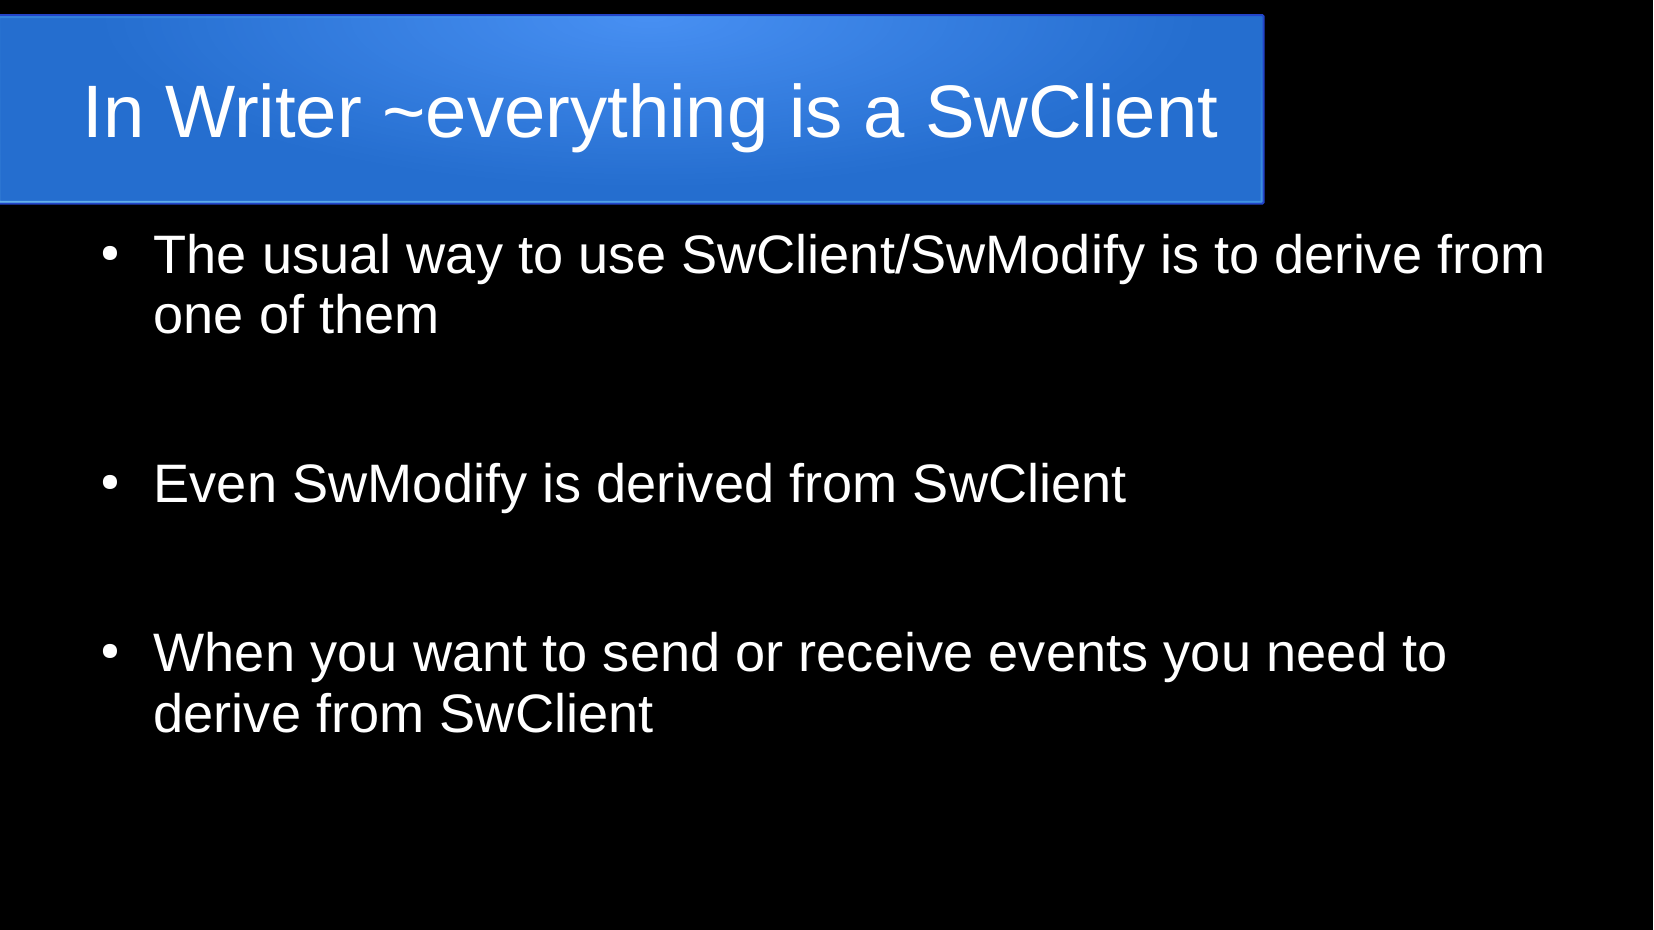

# In Writer ~everything is a SwClient
The usual way to use SwClient/SwModify is to derive from one of them
Even SwModify is derived from SwClient
When you want to send or receive events you need to derive from SwClient